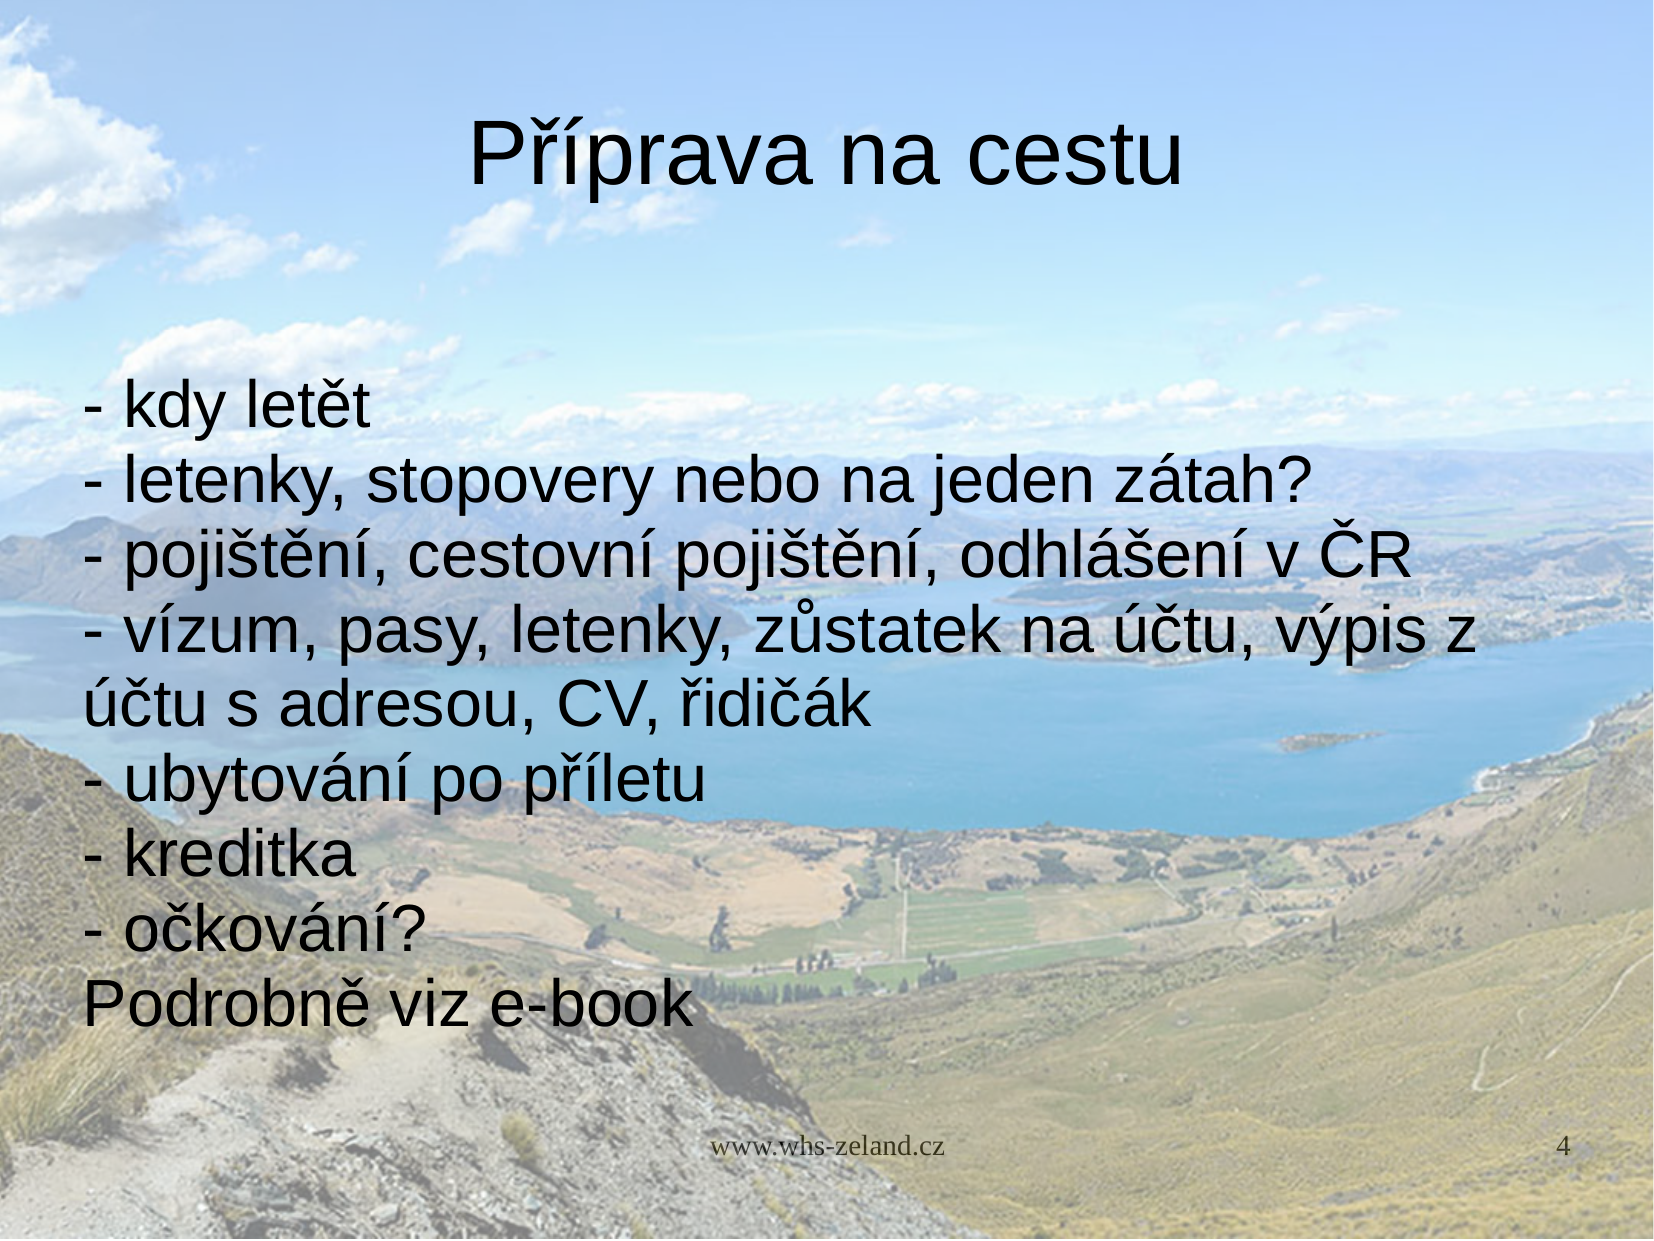

# Příprava na cestu
- kdy letět
- letenky, stopovery nebo na jeden zátah?
- pojištění, cestovní pojištění, odhlášení v ČR
- vízum, pasy, letenky, zůstatek na účtu, výpis z účtu s adresou, CV, řidičák
- ubytování po příletu
- kreditka
- očkování?
Podrobně viz e-book
www.whs-zeland.cz
4